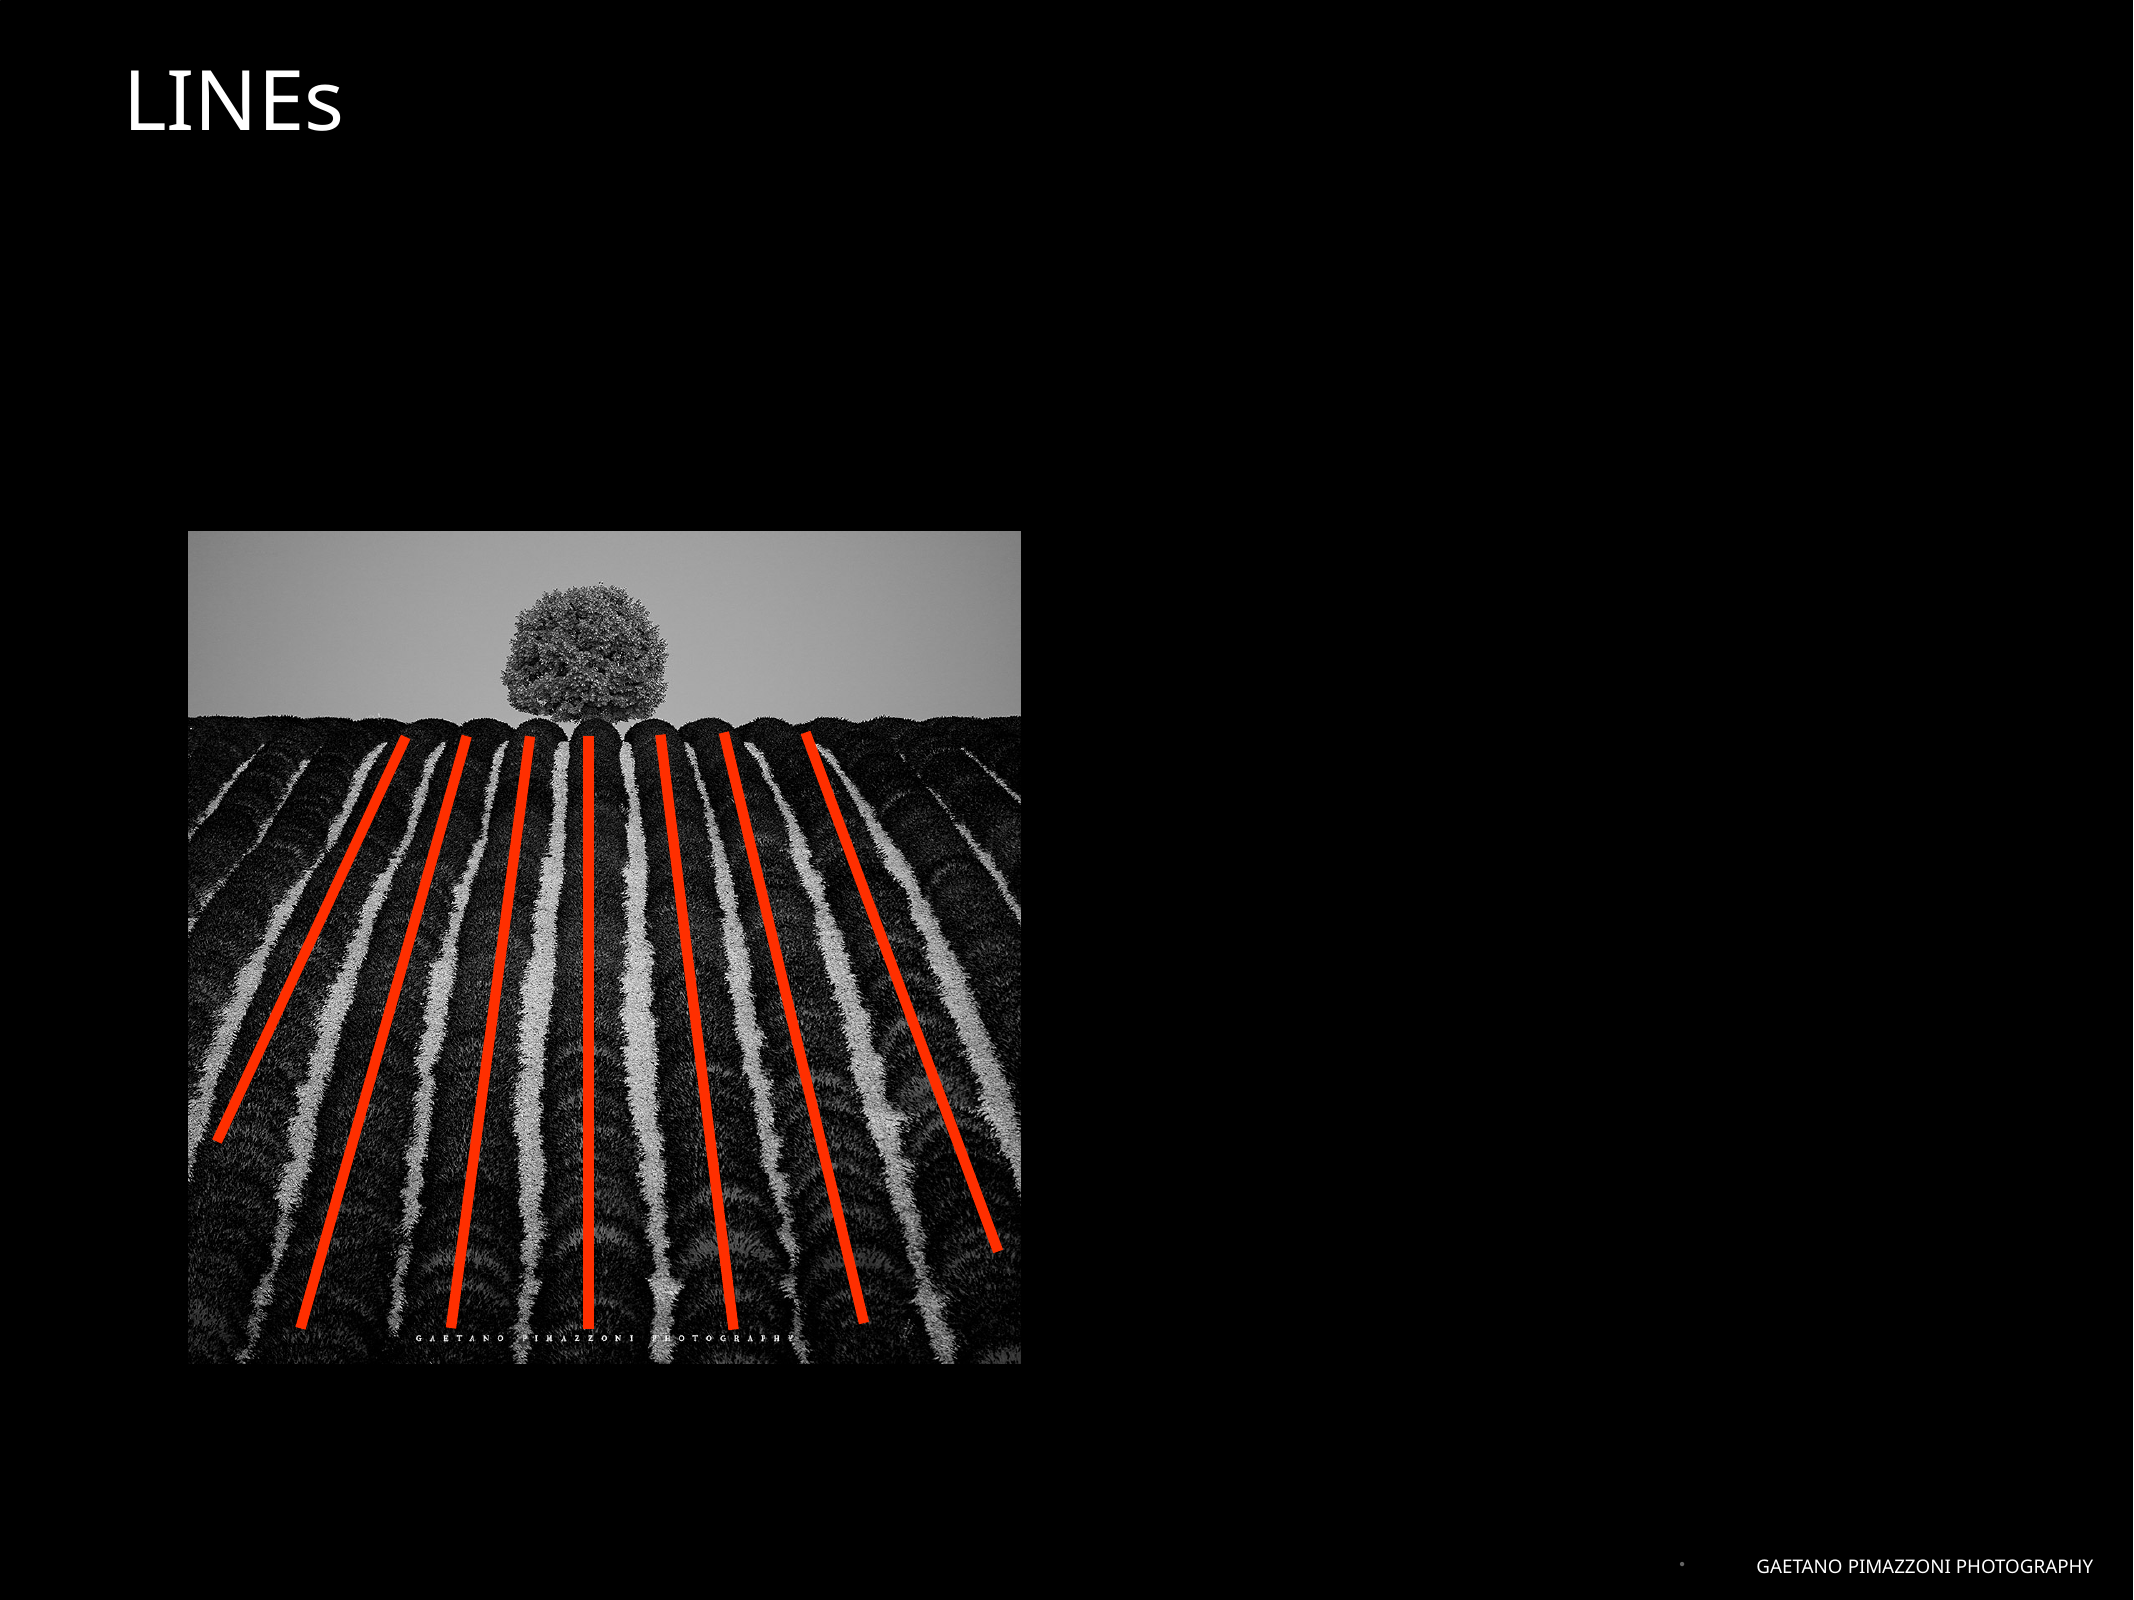

# LINEs
We can speak of lines as a set of points.
But we see lines also at the edge of different areas due to different tonal or color contrast.
If a point is a static element, lines are often related with the idea of movement, connection and vitality. The could be a guide for our sight.
GAETANO PIMAZZONI PHOTOGRAPHY